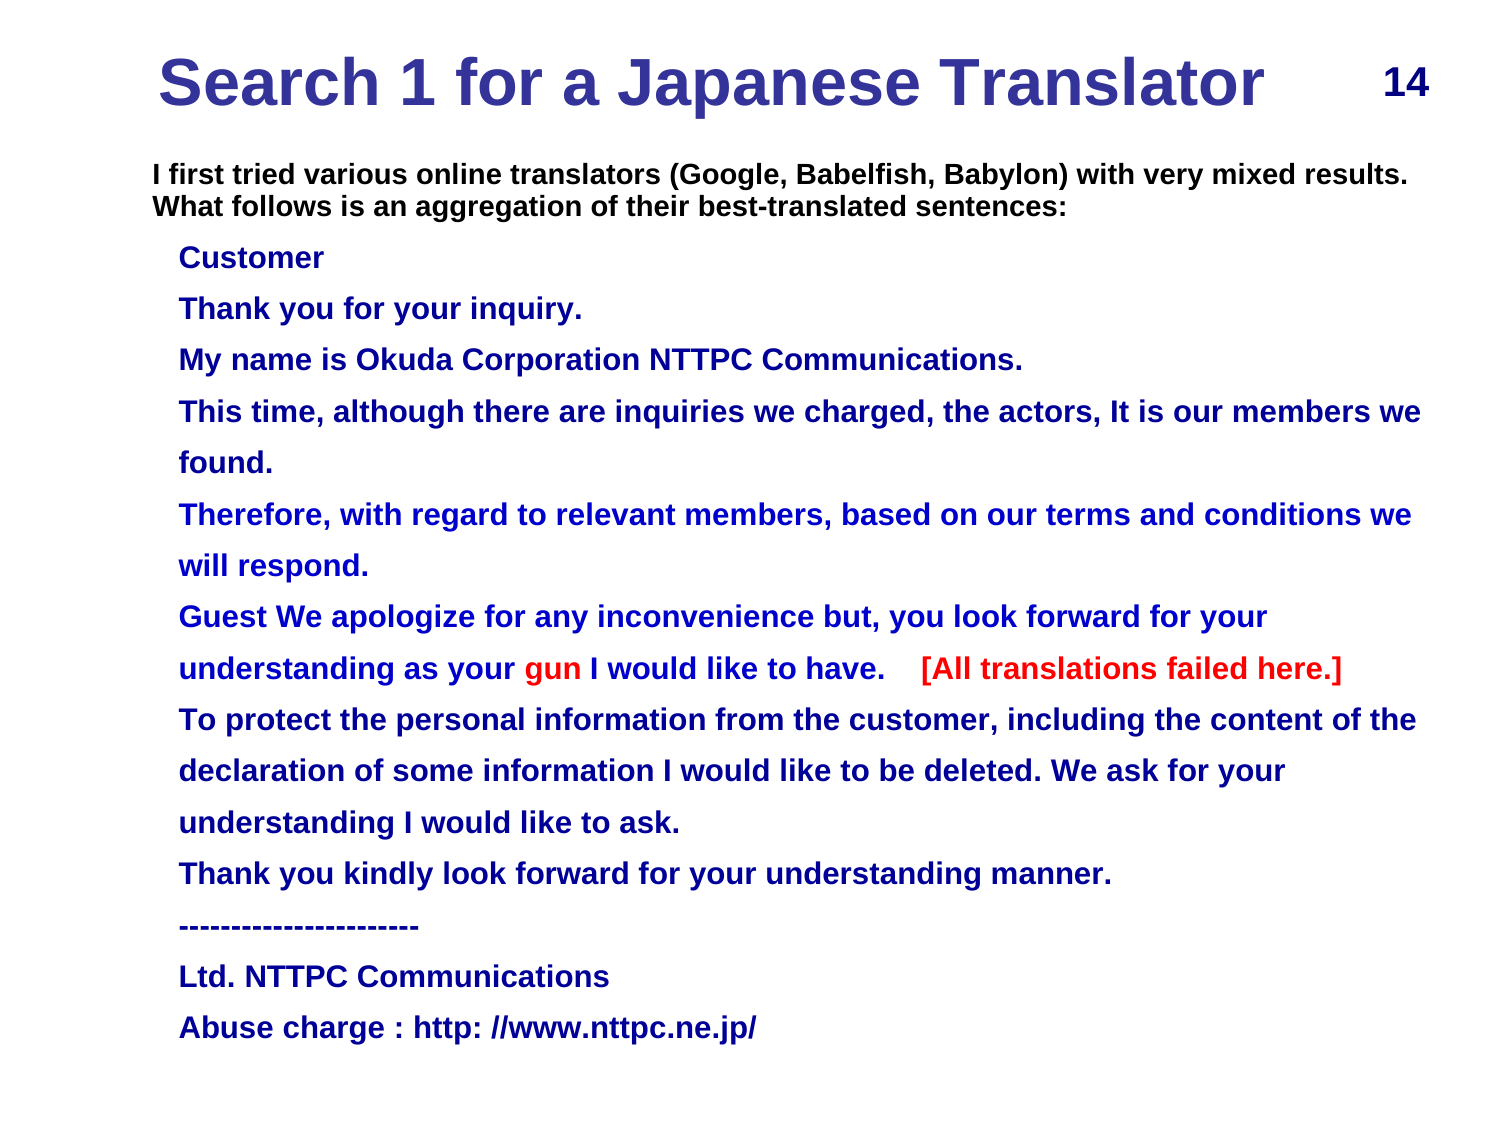

# Search 1 for a Japanese Translator
14
I first tried various online translators (Google, Babelfish, Babylon) with very mixed results. What follows is an aggregation of their best-translated sentences:
 Customer
 Thank you for your inquiry.
 My name is Okuda Corporation NTTPC Communications.
 This time, although there are inquiries we charged, the actors, It is our members we
 found.
 Therefore, with regard to relevant members, based on our terms and conditions we
 will respond.
 Guest We apologize for any inconvenience but, you look forward for your
 understanding as your gun I would like to have. [All translations failed here.]
 To protect the personal information from the customer, including the content of the
 declaration of some information I would like to be deleted. We ask for your
 understanding I would like to ask.
 Thank you kindly look forward for your understanding manner.
 -----------------------
 Ltd. NTTPC Communications
 Abuse charge : http: //www.nttpc.ne.jp/